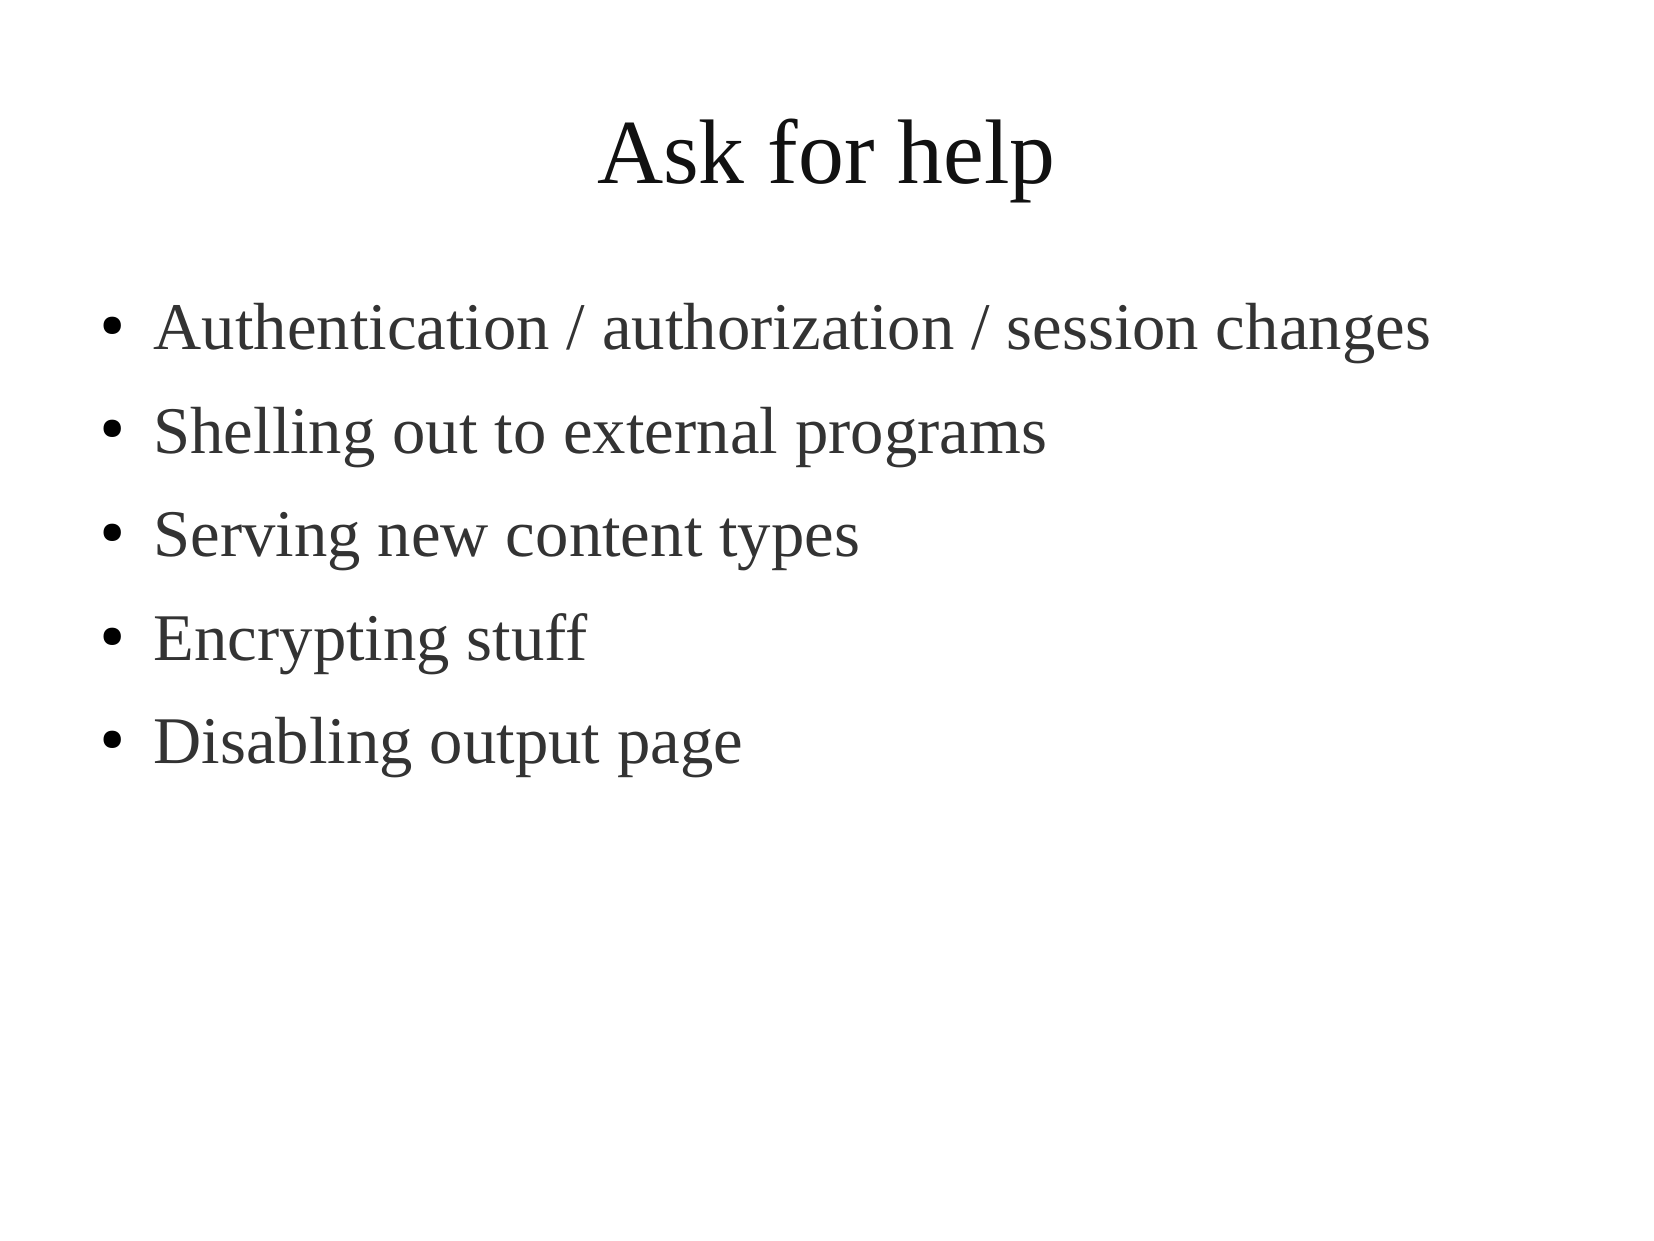

# Ask for help
Authentication / authorization / session changes
Shelling out to external programs
Serving new content types
Encrypting stuff
Disabling output page